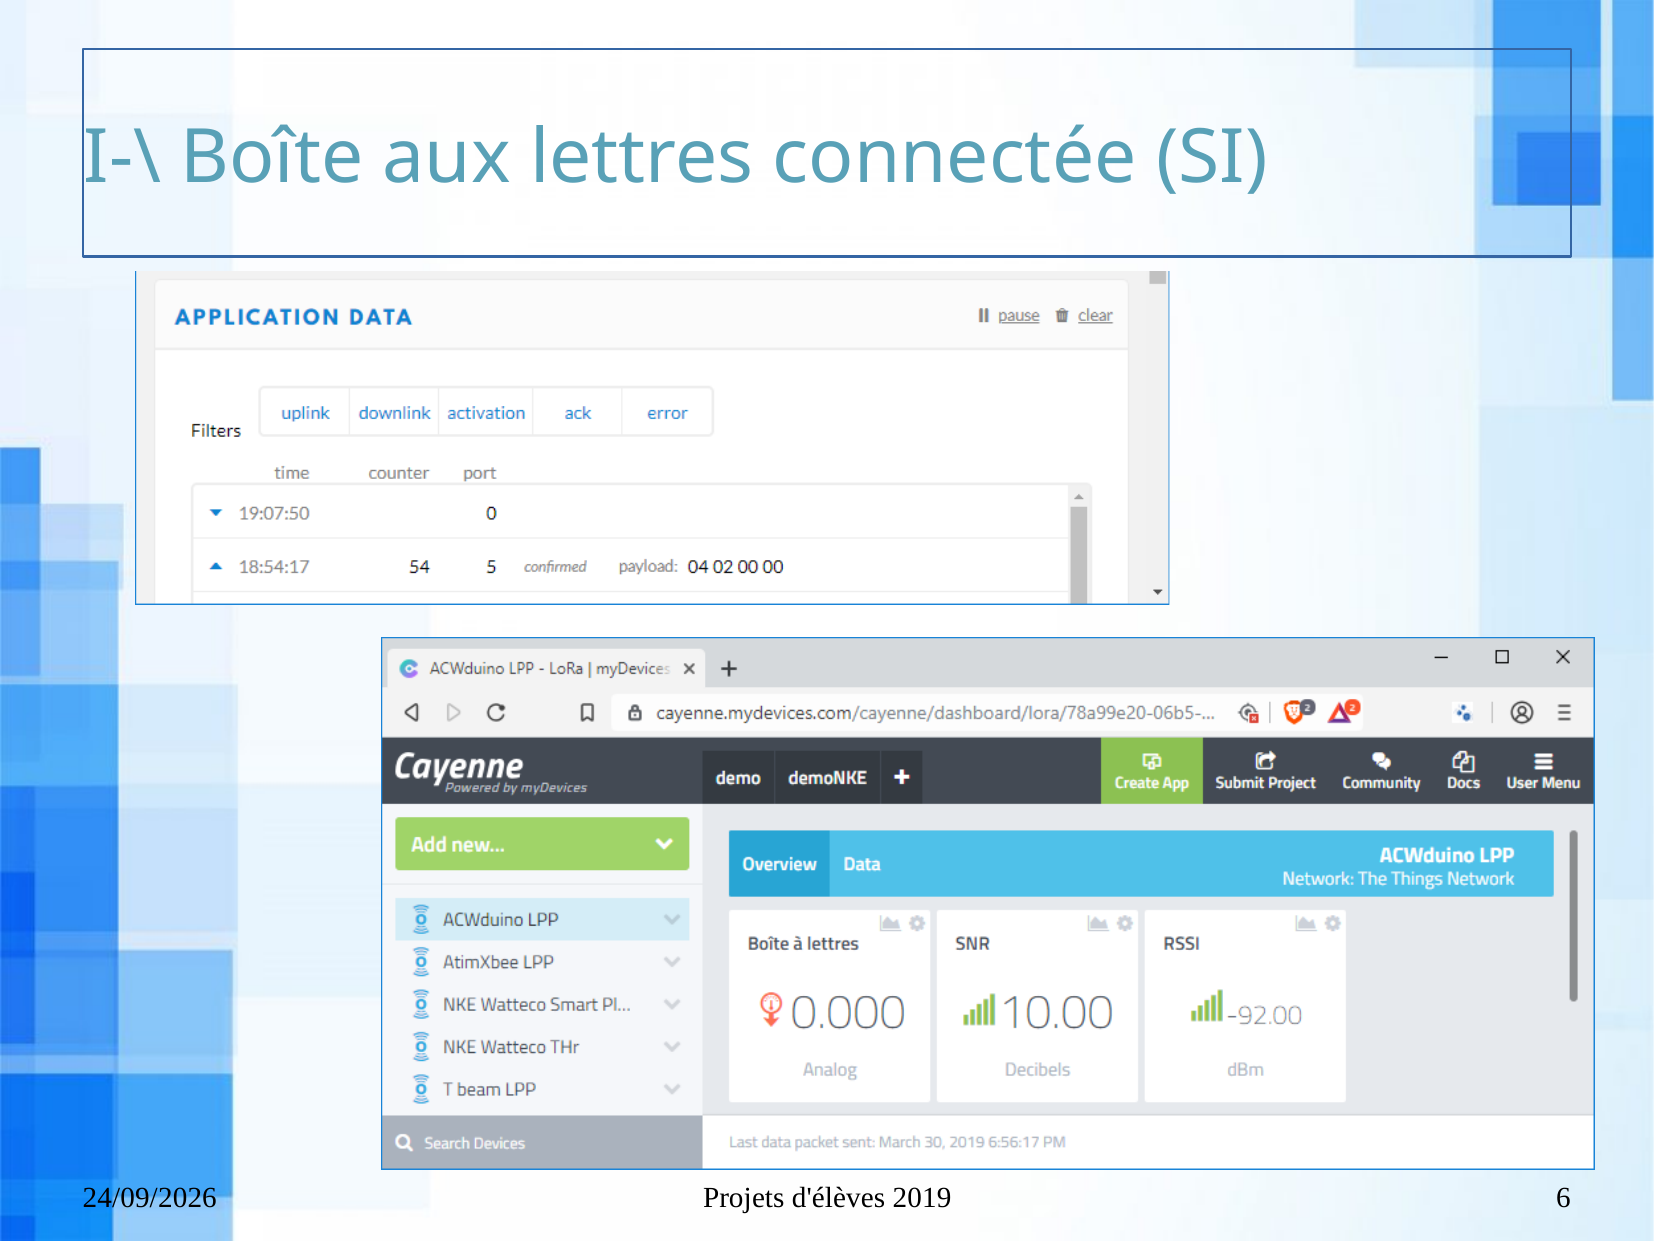

# I-\ Boîte aux lettres connectée (SI)
Projets d'élèves 2019
6